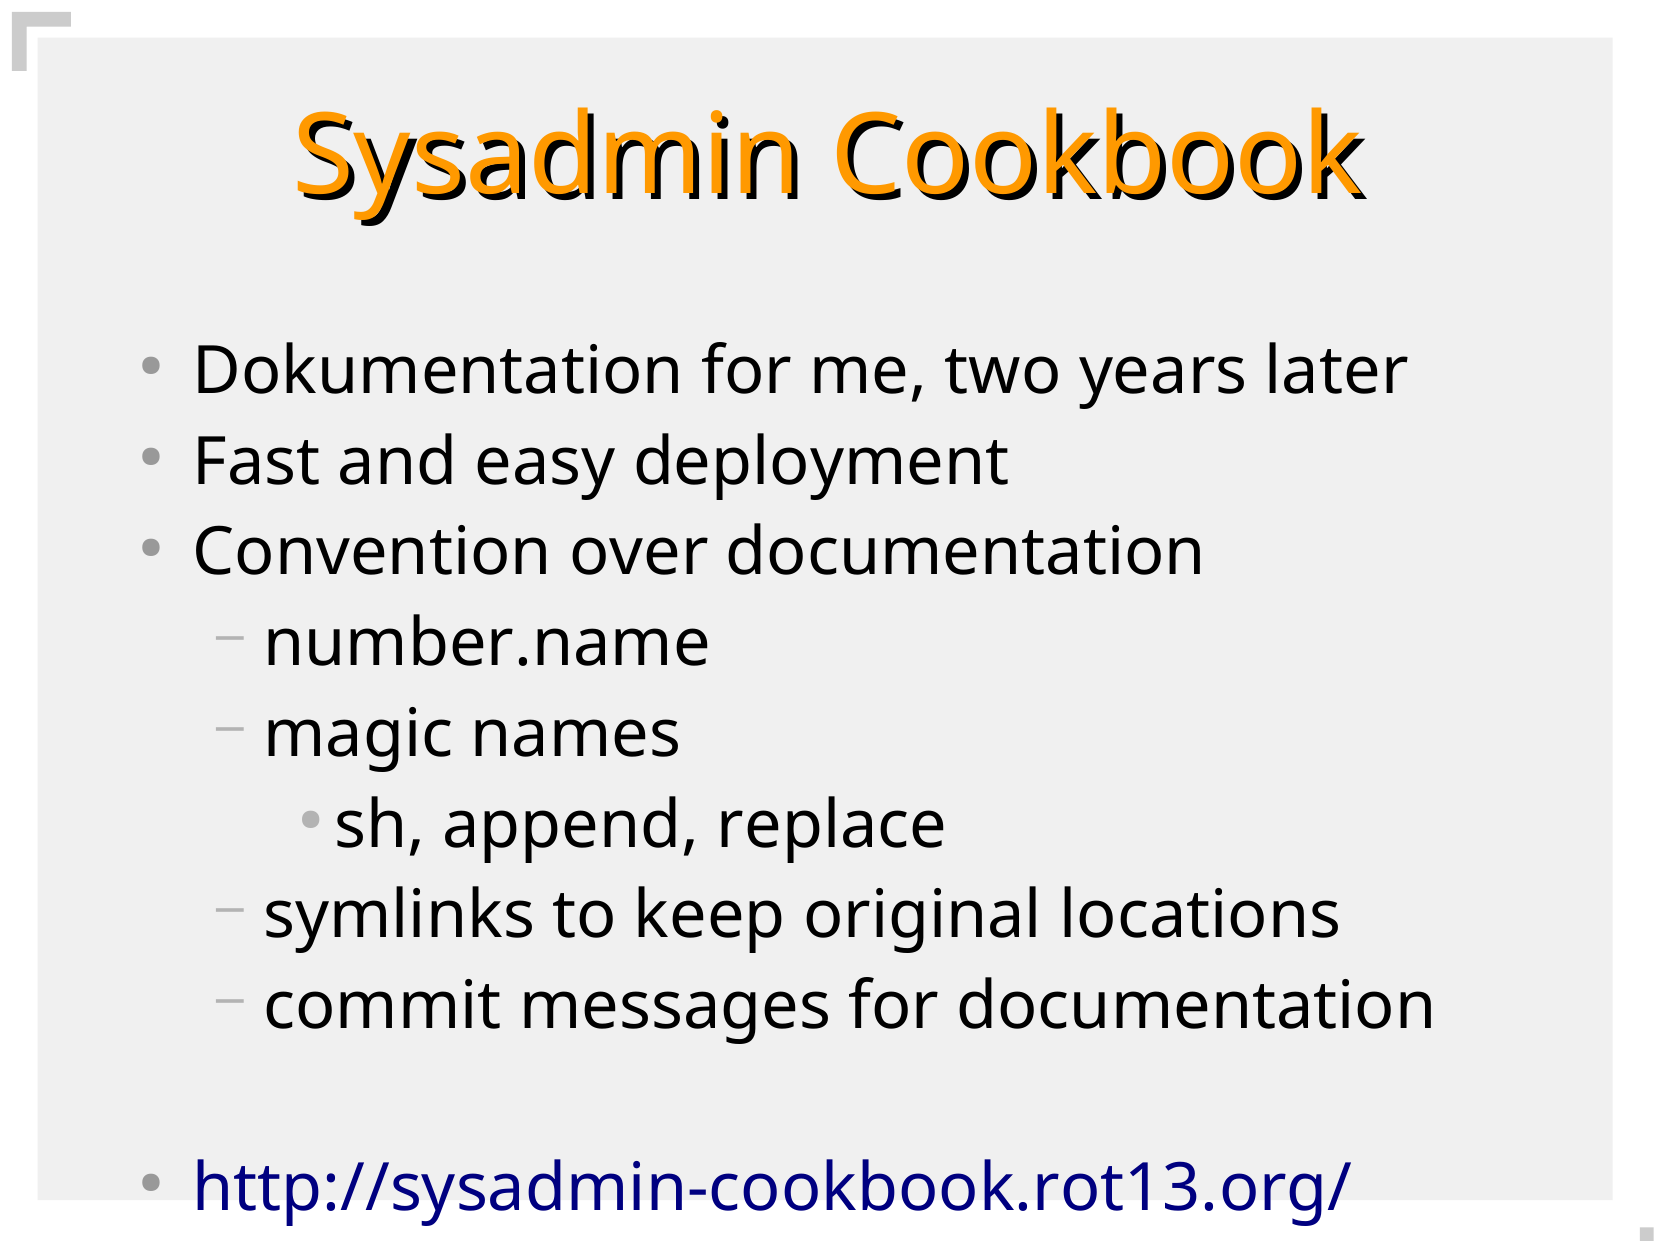

# Sysadmin Cookbook
Dokumentation for me, two years later
Fast and easy deployment
Convention over documentation
number.name
magic names
sh, append, replace
symlinks to keep original locations
commit messages for documentation
http://sysadmin-cookbook.rot13.org/